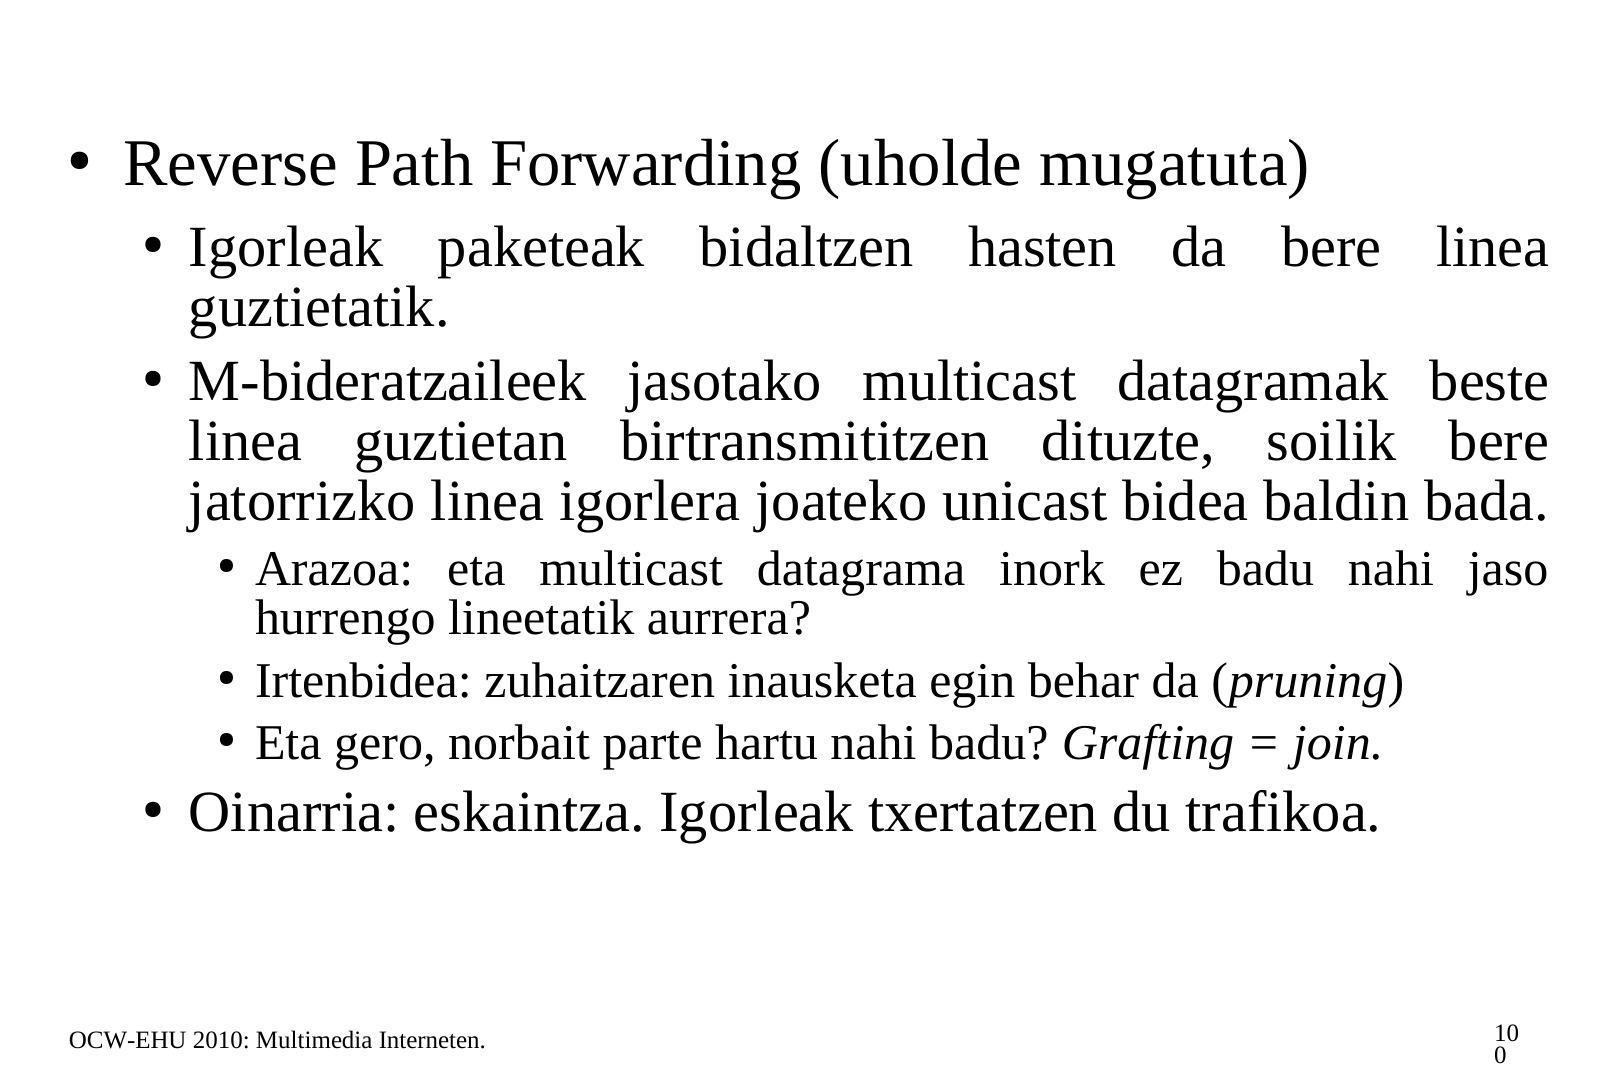

# Reverse Path Forwarding (uholde mugatuta)
Igorleak paketeak bidaltzen hasten da bere linea guztietatik.
M-bideratzaileek jasotako multicast datagramak beste linea guztietan birtransmititzen dituzte, soilik bere jatorrizko linea igorlera joateko unicast bidea baldin bada.
Arazoa: eta multicast datagrama inork ez badu nahi jaso hurrengo lineetatik aurrera?
Irtenbidea: zuhaitzaren inausketa egin behar da (pruning)
Eta gero, norbait parte hartu nahi badu? Grafting = join.
Oinarria: eskaintza. Igorleak txertatzen du trafikoa.
100